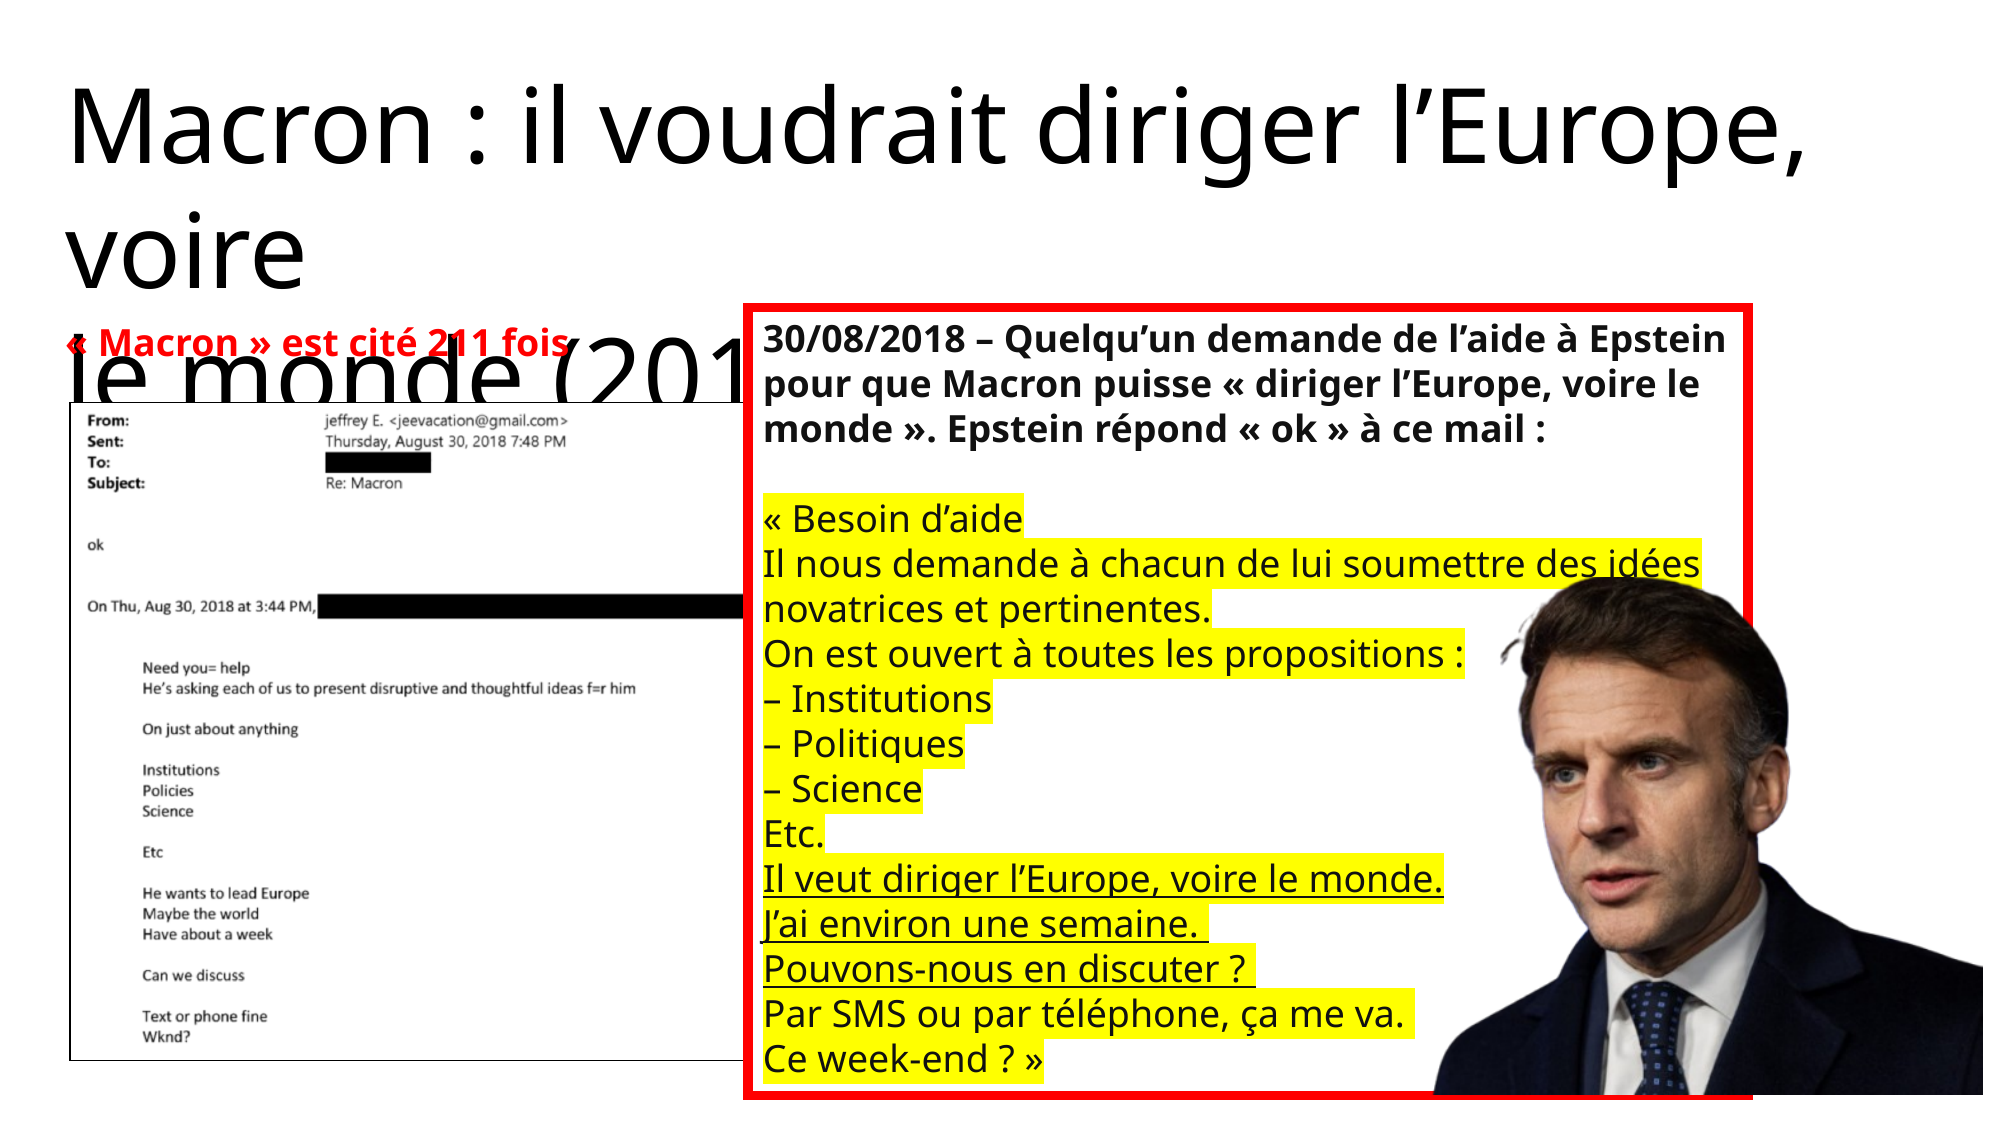

Macron : il voudrait diriger l’Europe, voire
le monde (2018) …
30/08/2018 – Quelqu’un demande de l’aide à Epstein pour que Macron puisse « diriger l’Europe, voire le monde ». Epstein répond « ok » à ce mail :
« Besoin d’aide
Il nous demande à chacun de lui soumettre des idées novatrices et pertinentes.
On est ouvert à toutes les propositions :
– Institutions
– Politiques
– Science
Etc.
Il veut diriger l’Europe, voire le monde.
J’ai environ une semaine.
Pouvons-nous en discuter ?
Par SMS ou par téléphone, ça me va.
Ce week-end ? »
« Macron » est cité 211 fois